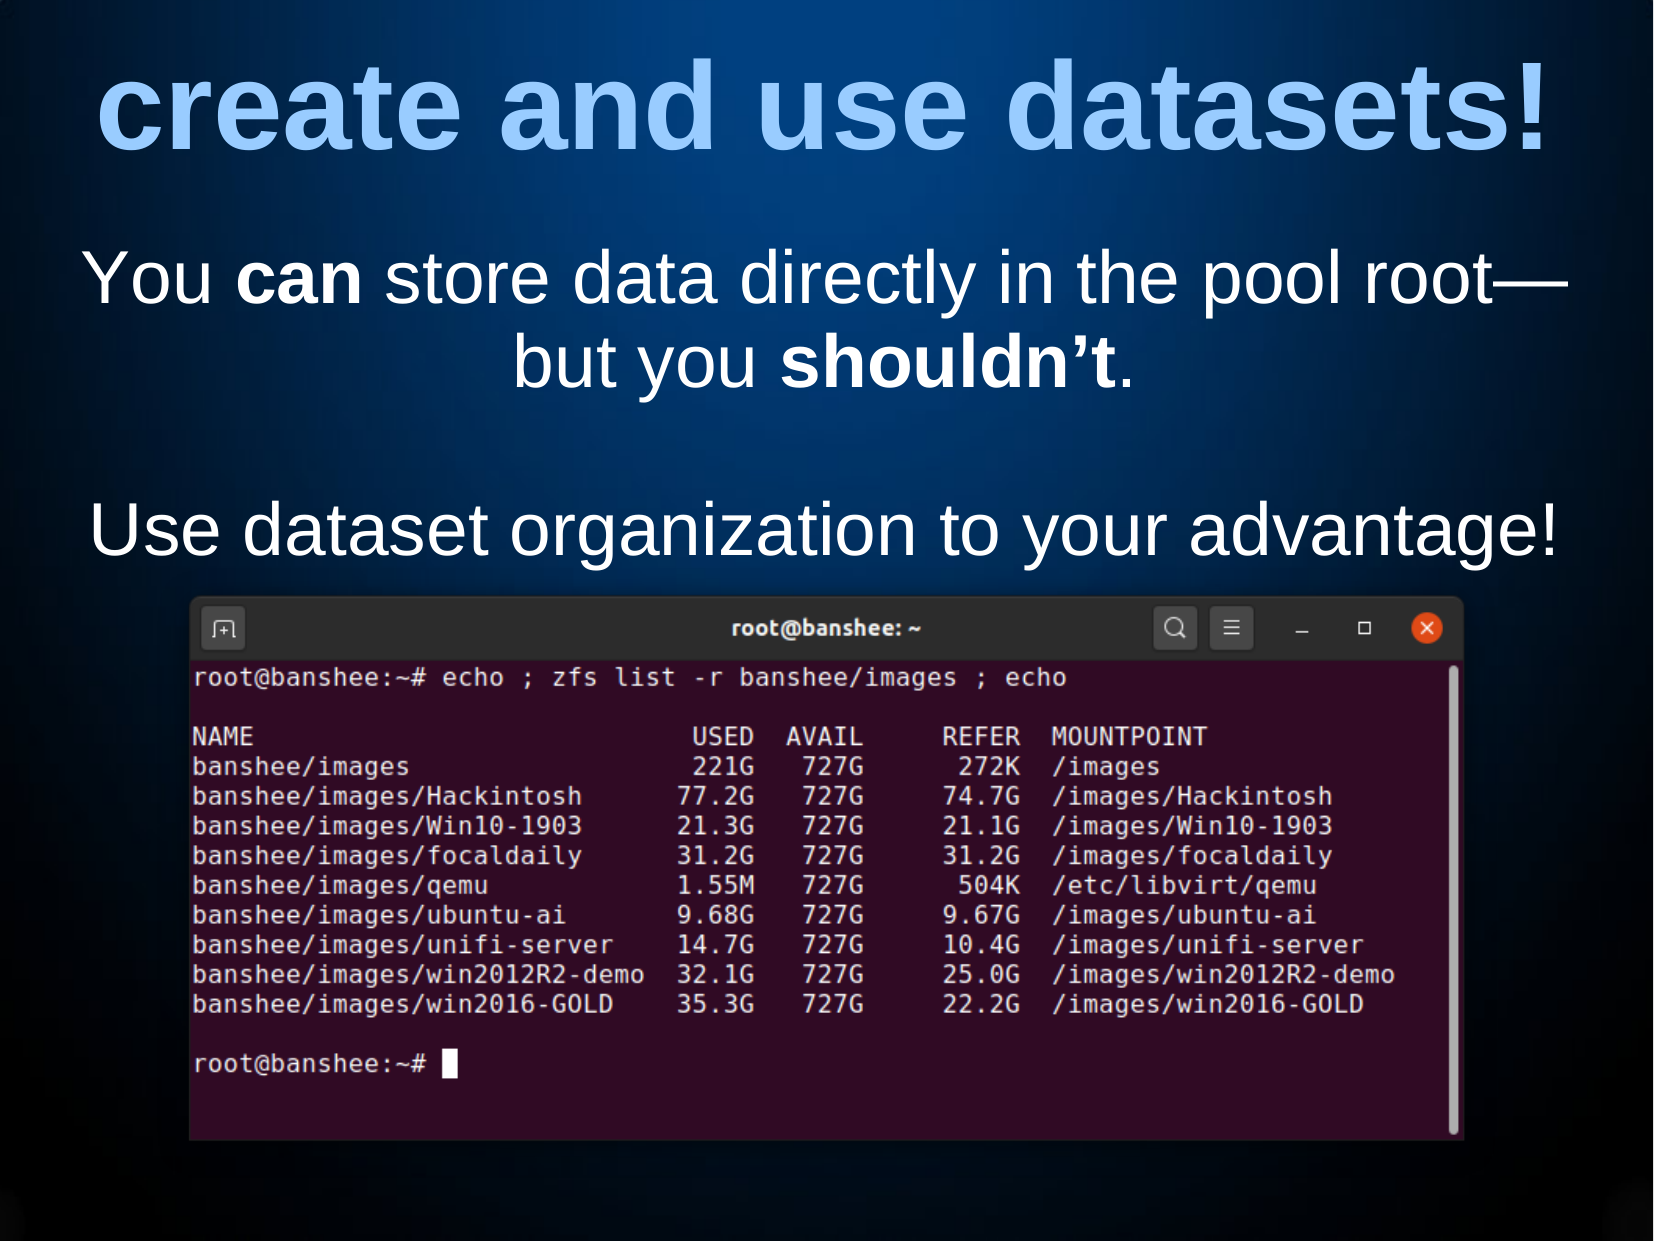

# create and use datasets!
You can store data directly in the pool root—but you shouldn’t.
Use dataset organization to your advantage!